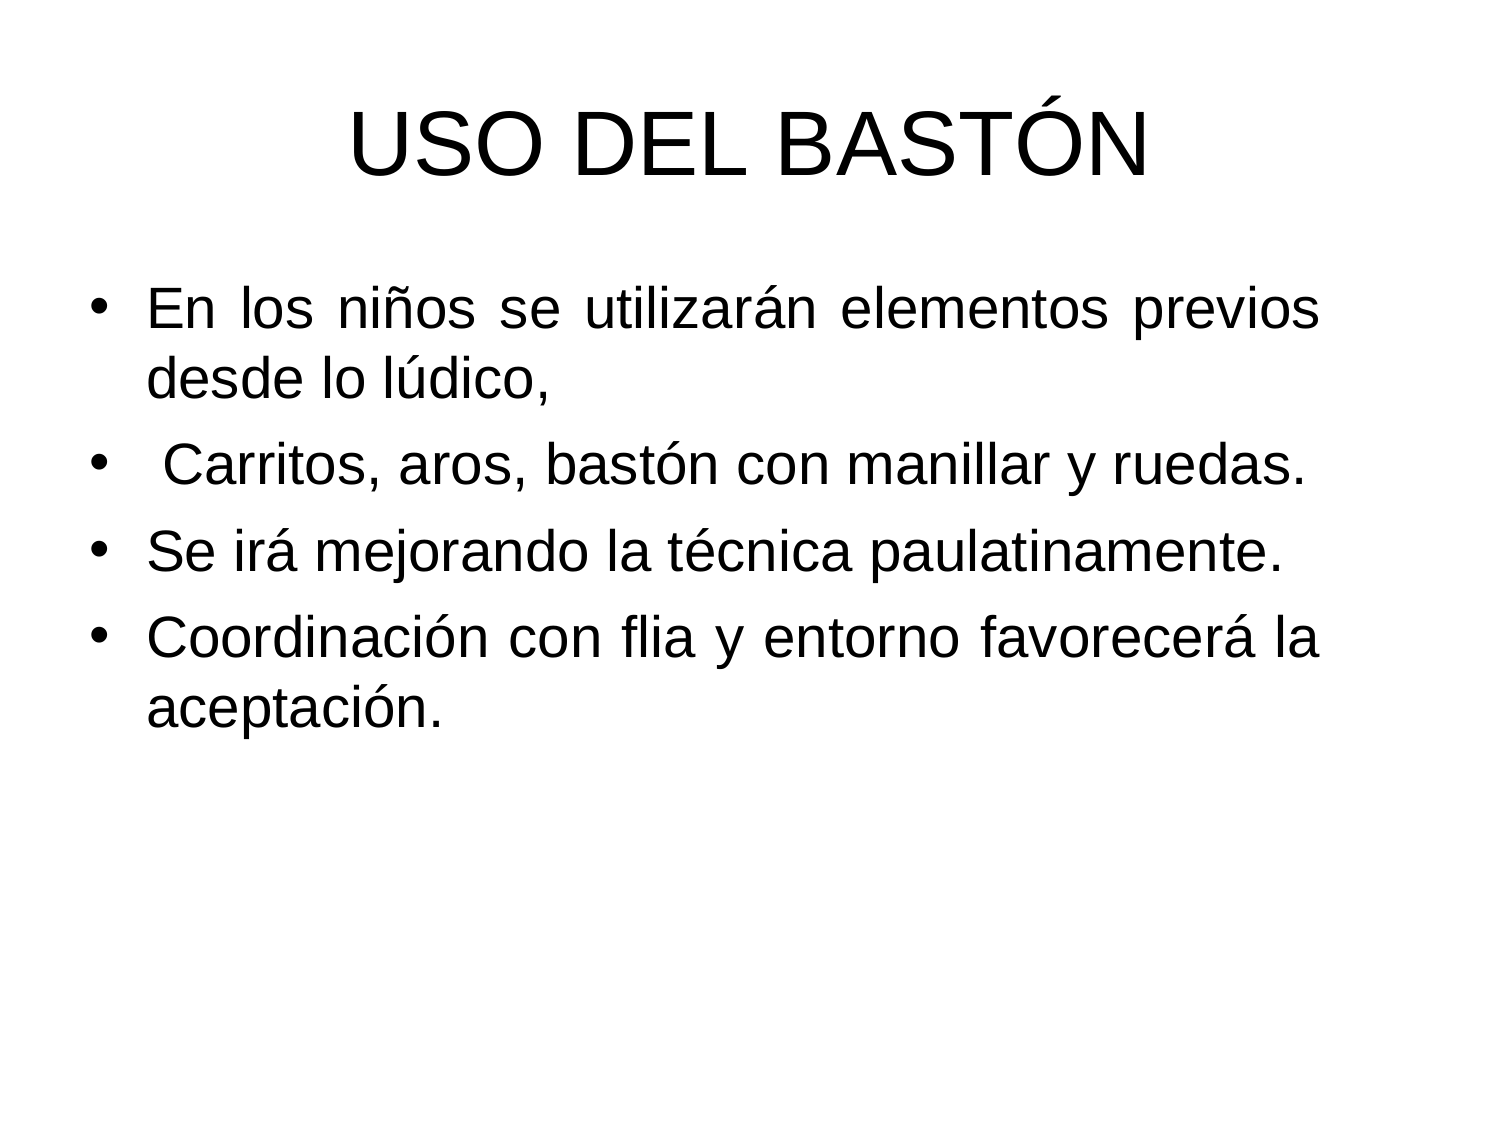

# USO DEL BASTÓN
En los niños se utilizarán elementos previos desde lo lúdico,
 Carritos, aros, bastón con manillar y ruedas.
Se irá mejorando la técnica paulatinamente.
Coordinación con flia y entorno favorecerá la aceptación.